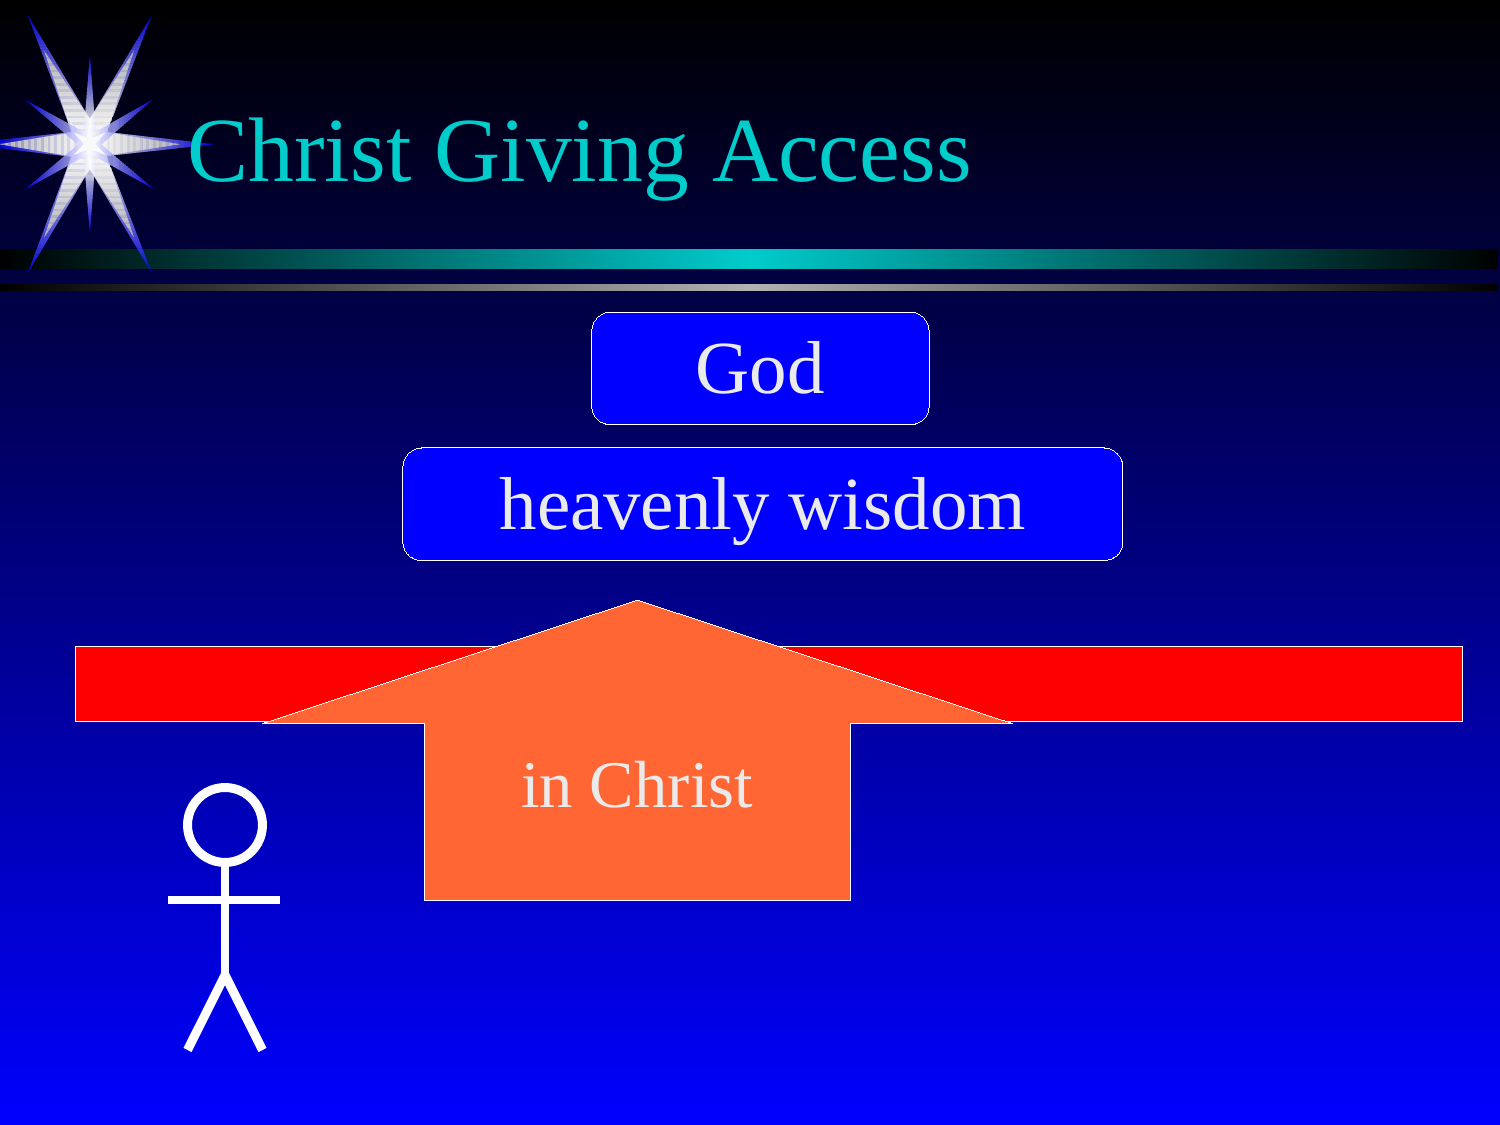

# Christ Giving Access
God
heavenly wisdom
in Christ